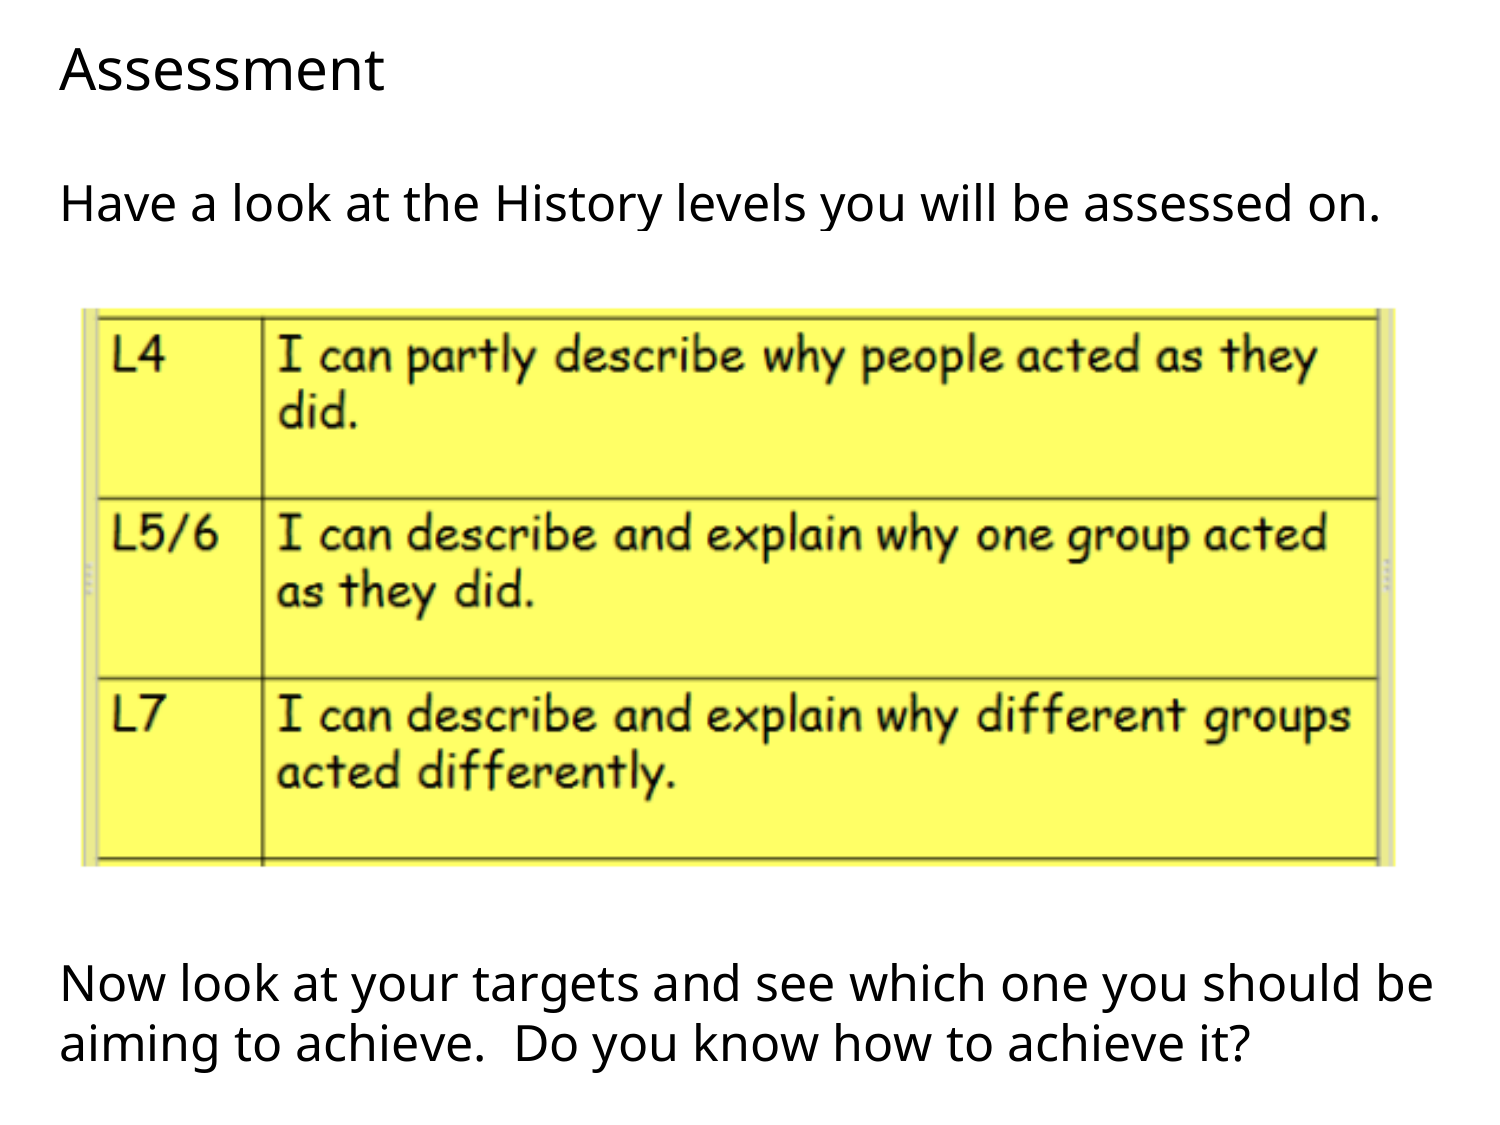

Assessment
Have a look at the History levels you will be assessed on.
Now look at your targets and see which one you should be aiming to achieve. Do you know how to achieve it?